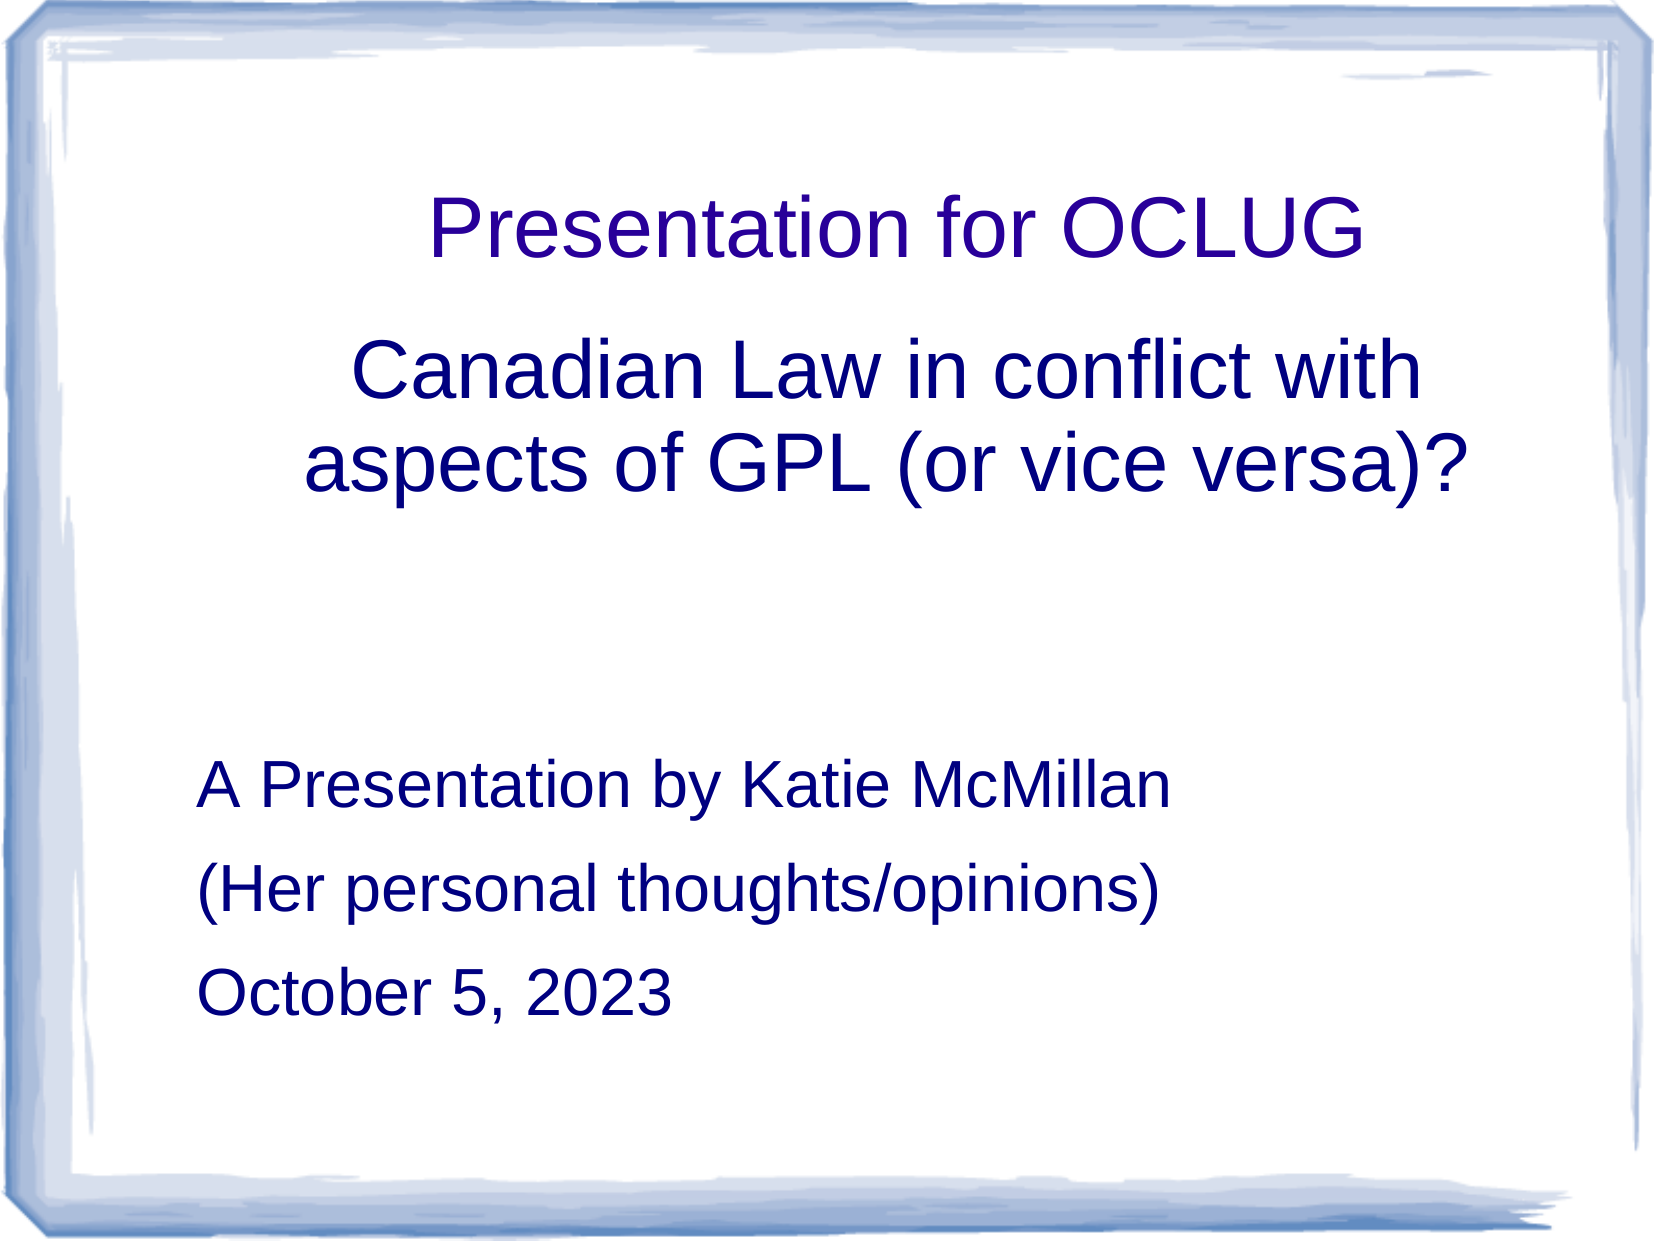

# Presentation for OCLUG
Canadian Law in conflict with aspects of GPL (or vice versa)?
A Presentation by Katie McMillan
(Her personal thoughts/opinions)
October 5, 2023